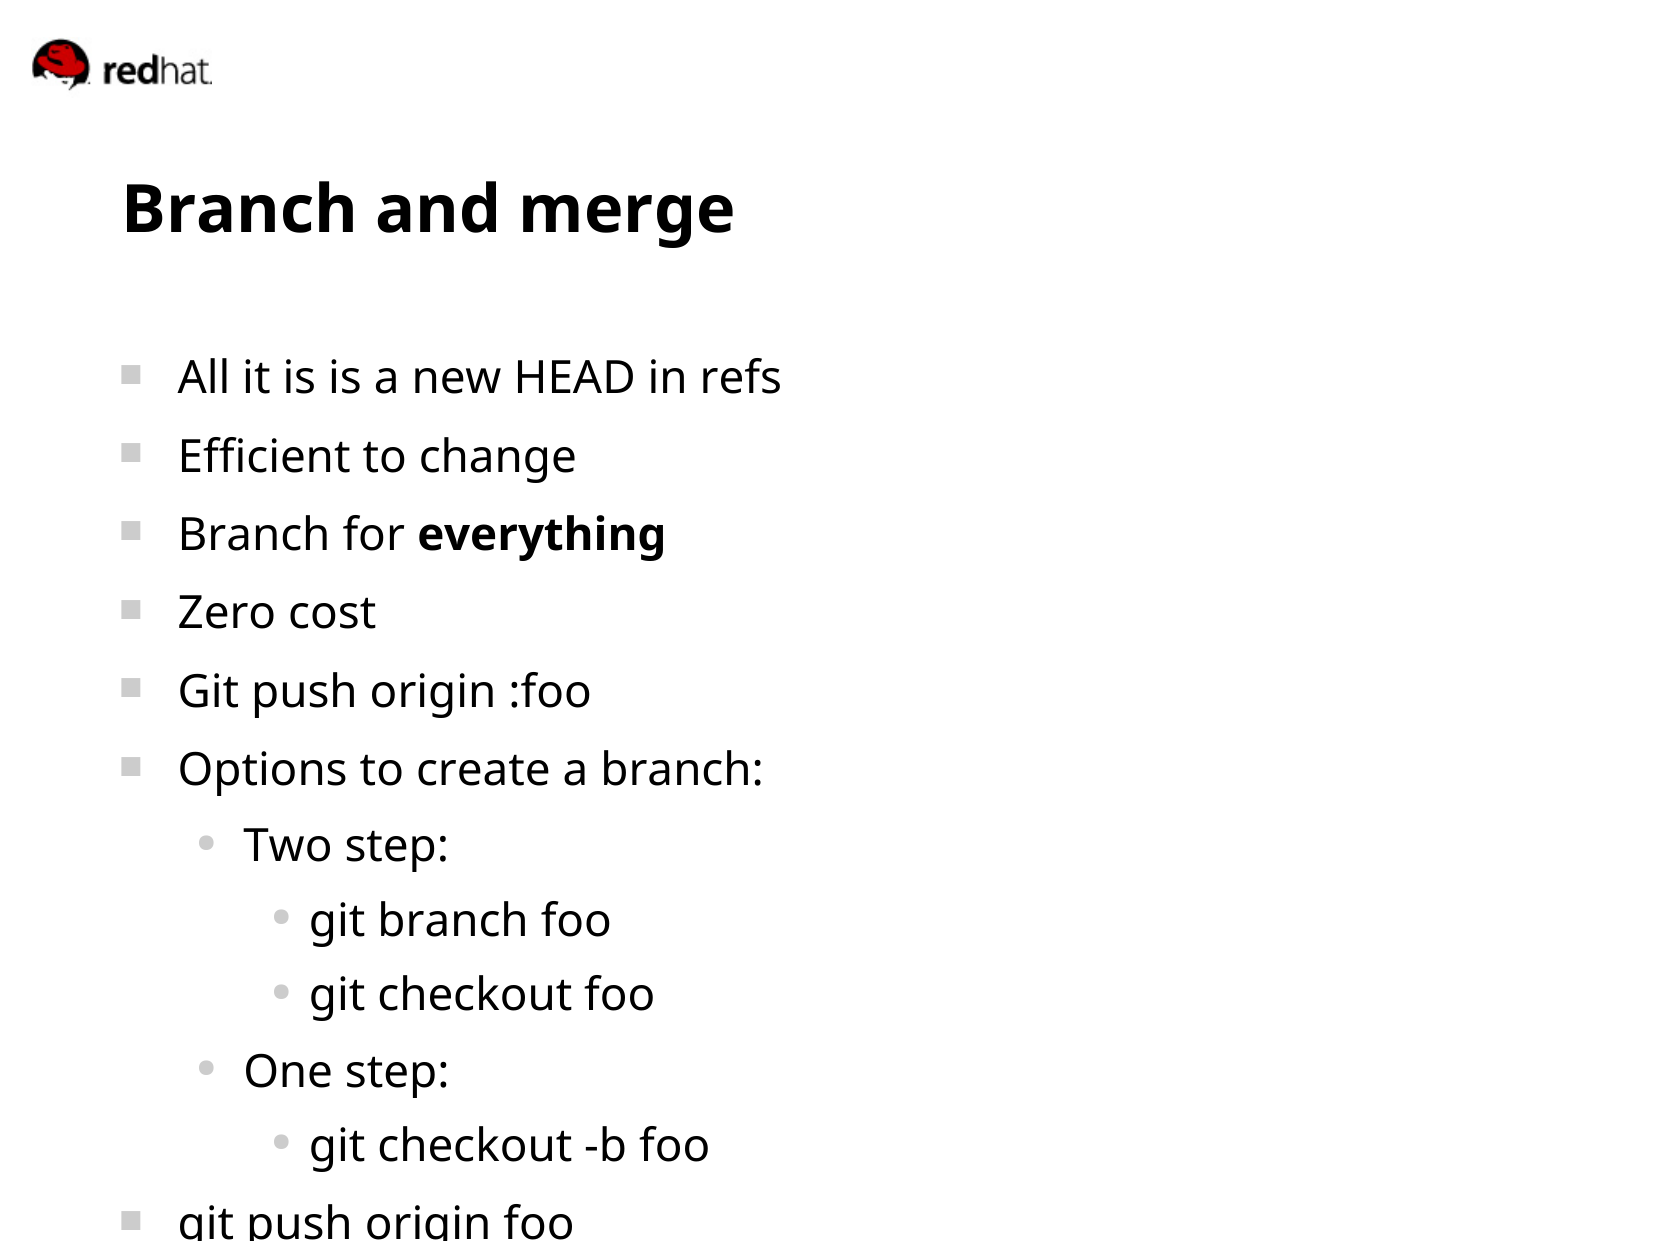

# Branch and merge
All it is is a new HEAD in refs
Efficient to change
Branch for everything
Zero cost
Git push origin :foo
Options to create a branch:
Two step:
git branch foo
git checkout foo
One step:
git checkout -b foo
git push origin foo